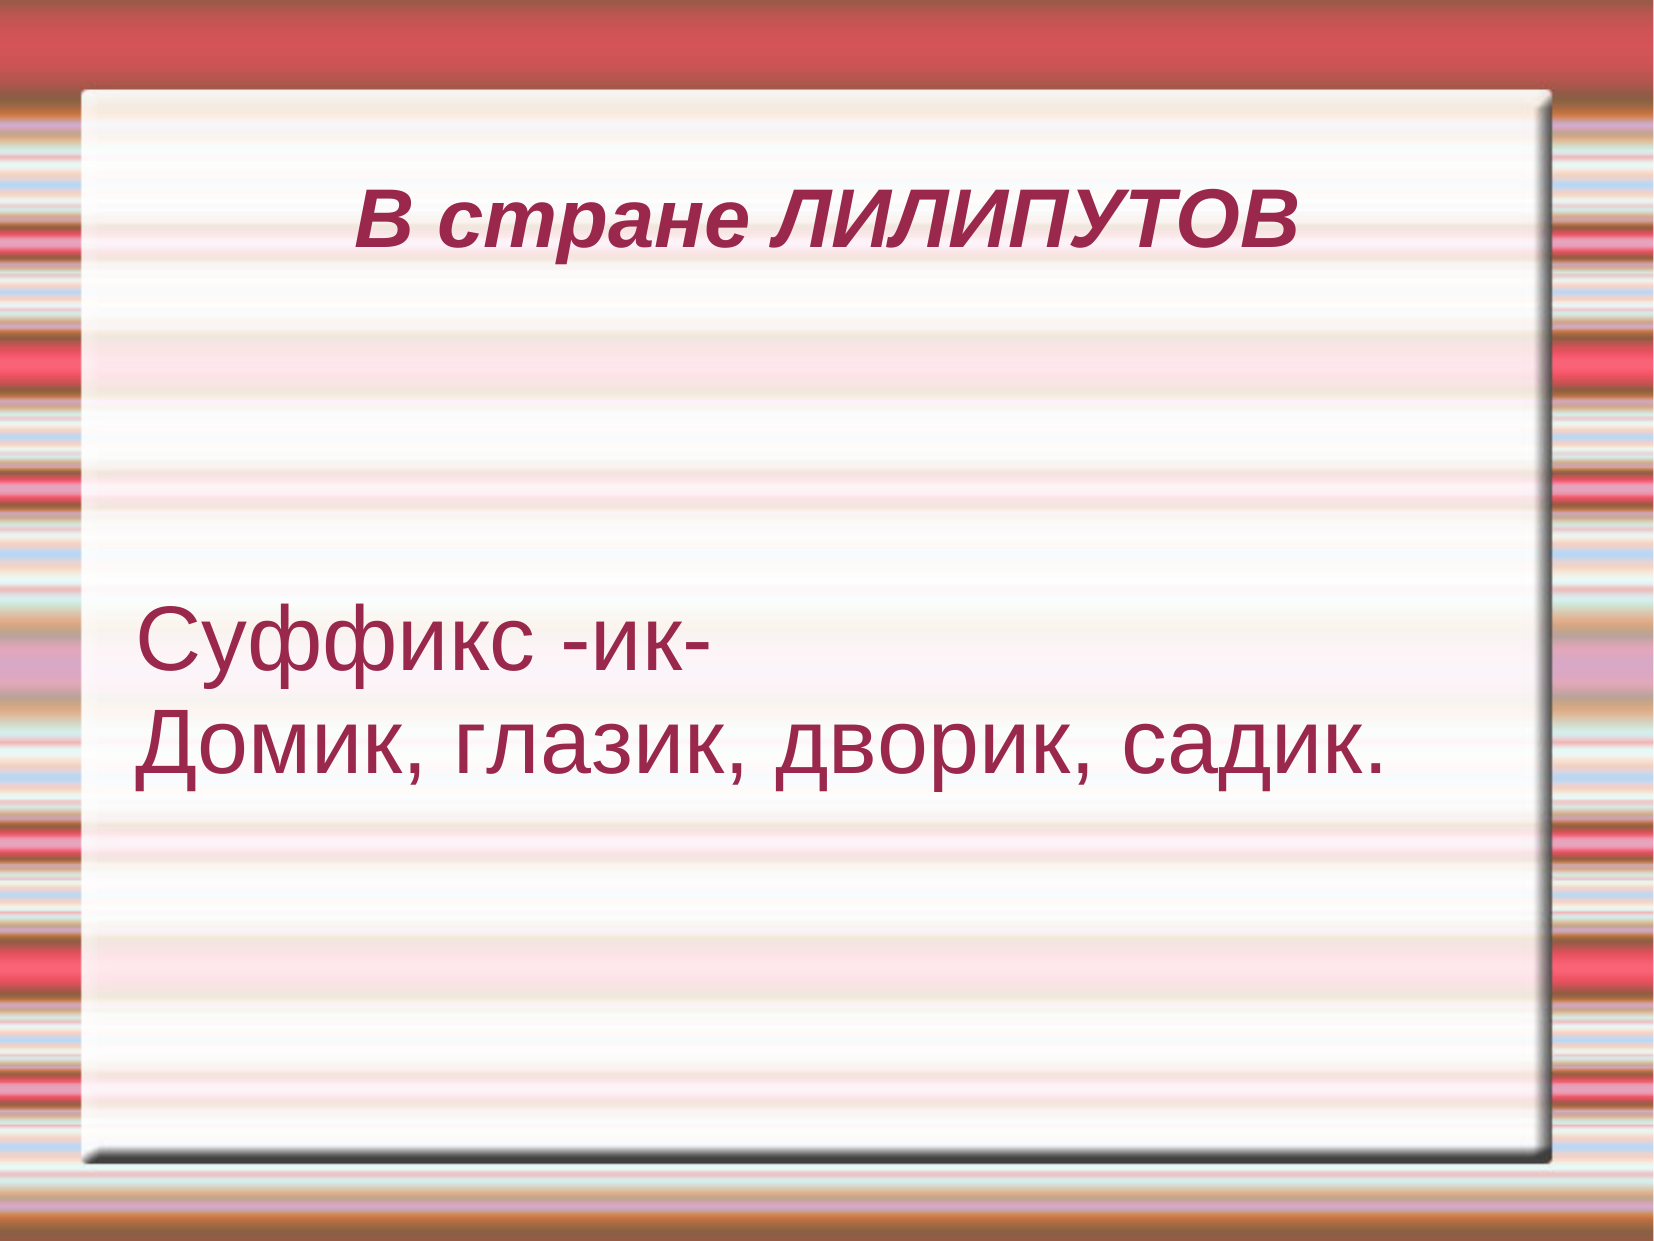

# В стране ЛИЛИПУТОВ
Суффикс -ик-
Домик, глазик, дворик, садик.